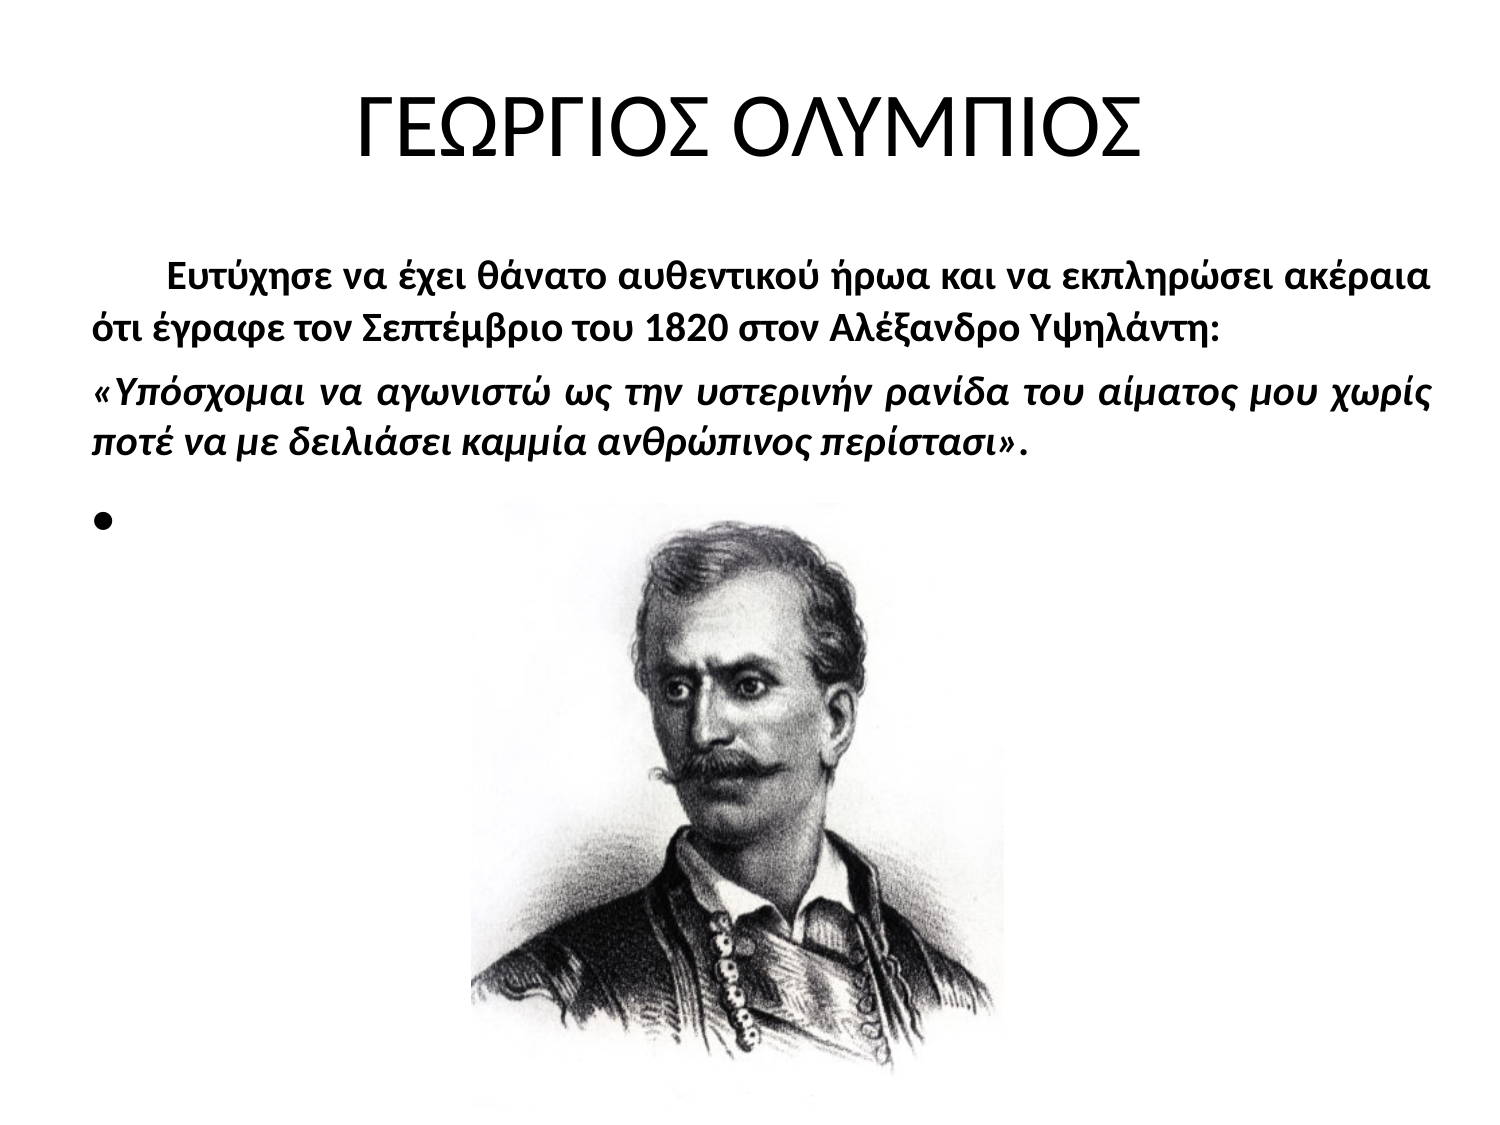

# ΓΕΩΡΓΙΟΣ ΟΛΥΜΠΙΟΣ
	Ευτύχησε να έχει θάνατο αυθεντικού ήρωα και να εκπληρώσει ακέραια ότι έγραφε τον Σεπτέμβριο του 1820 στον Αλέξανδρο Υψηλάντη:
«Υπόσχομαι να αγωνιστώ ως την υστερινήν ρανίδα του αίματος μου χωρίς ποτέ να με δειλιάσει καμμία ανθρώπινος περίστασι».